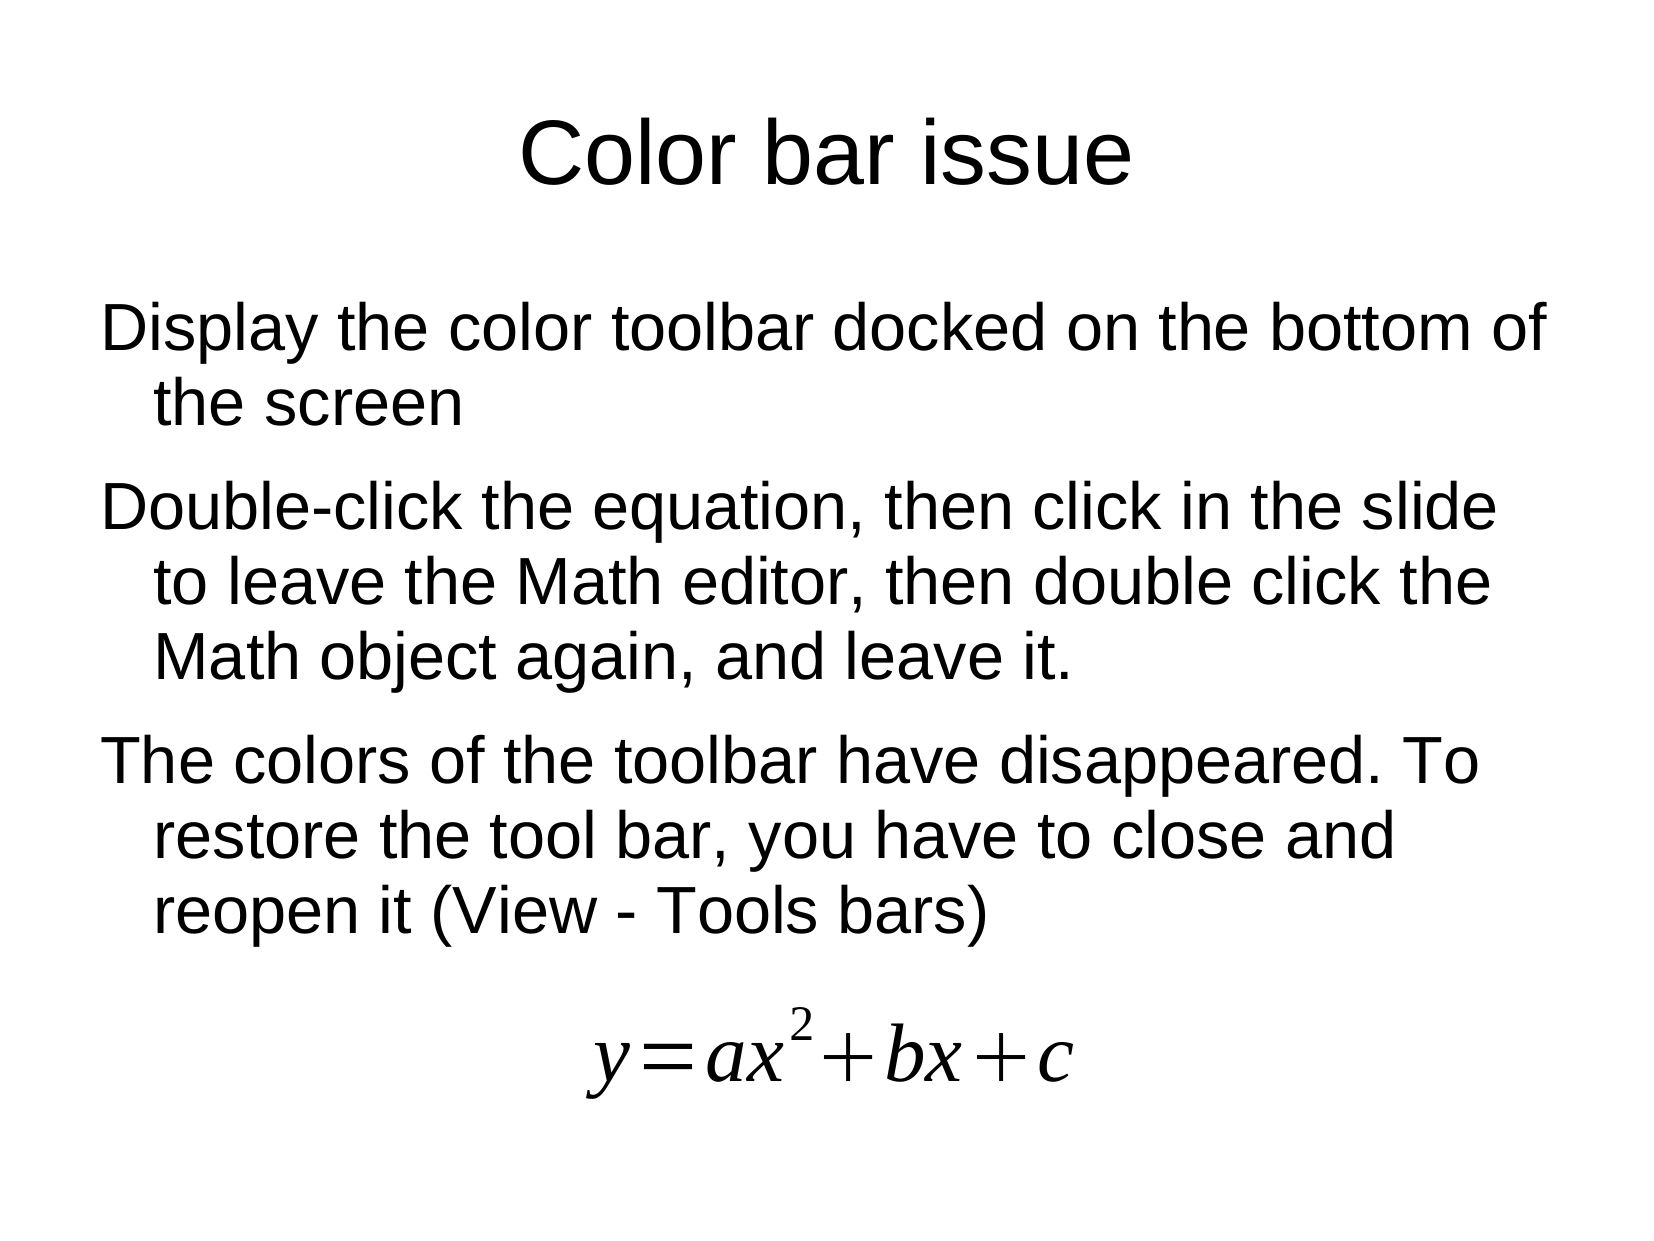

# Color bar issue
Display the color toolbar docked on the bottom of the screen
Double-click the equation, then click in the slide to leave the Math editor, then double click the Math object again, and leave it.
The colors of the toolbar have disappeared. To restore the tool bar, you have to close and reopen it (View - Tools bars)